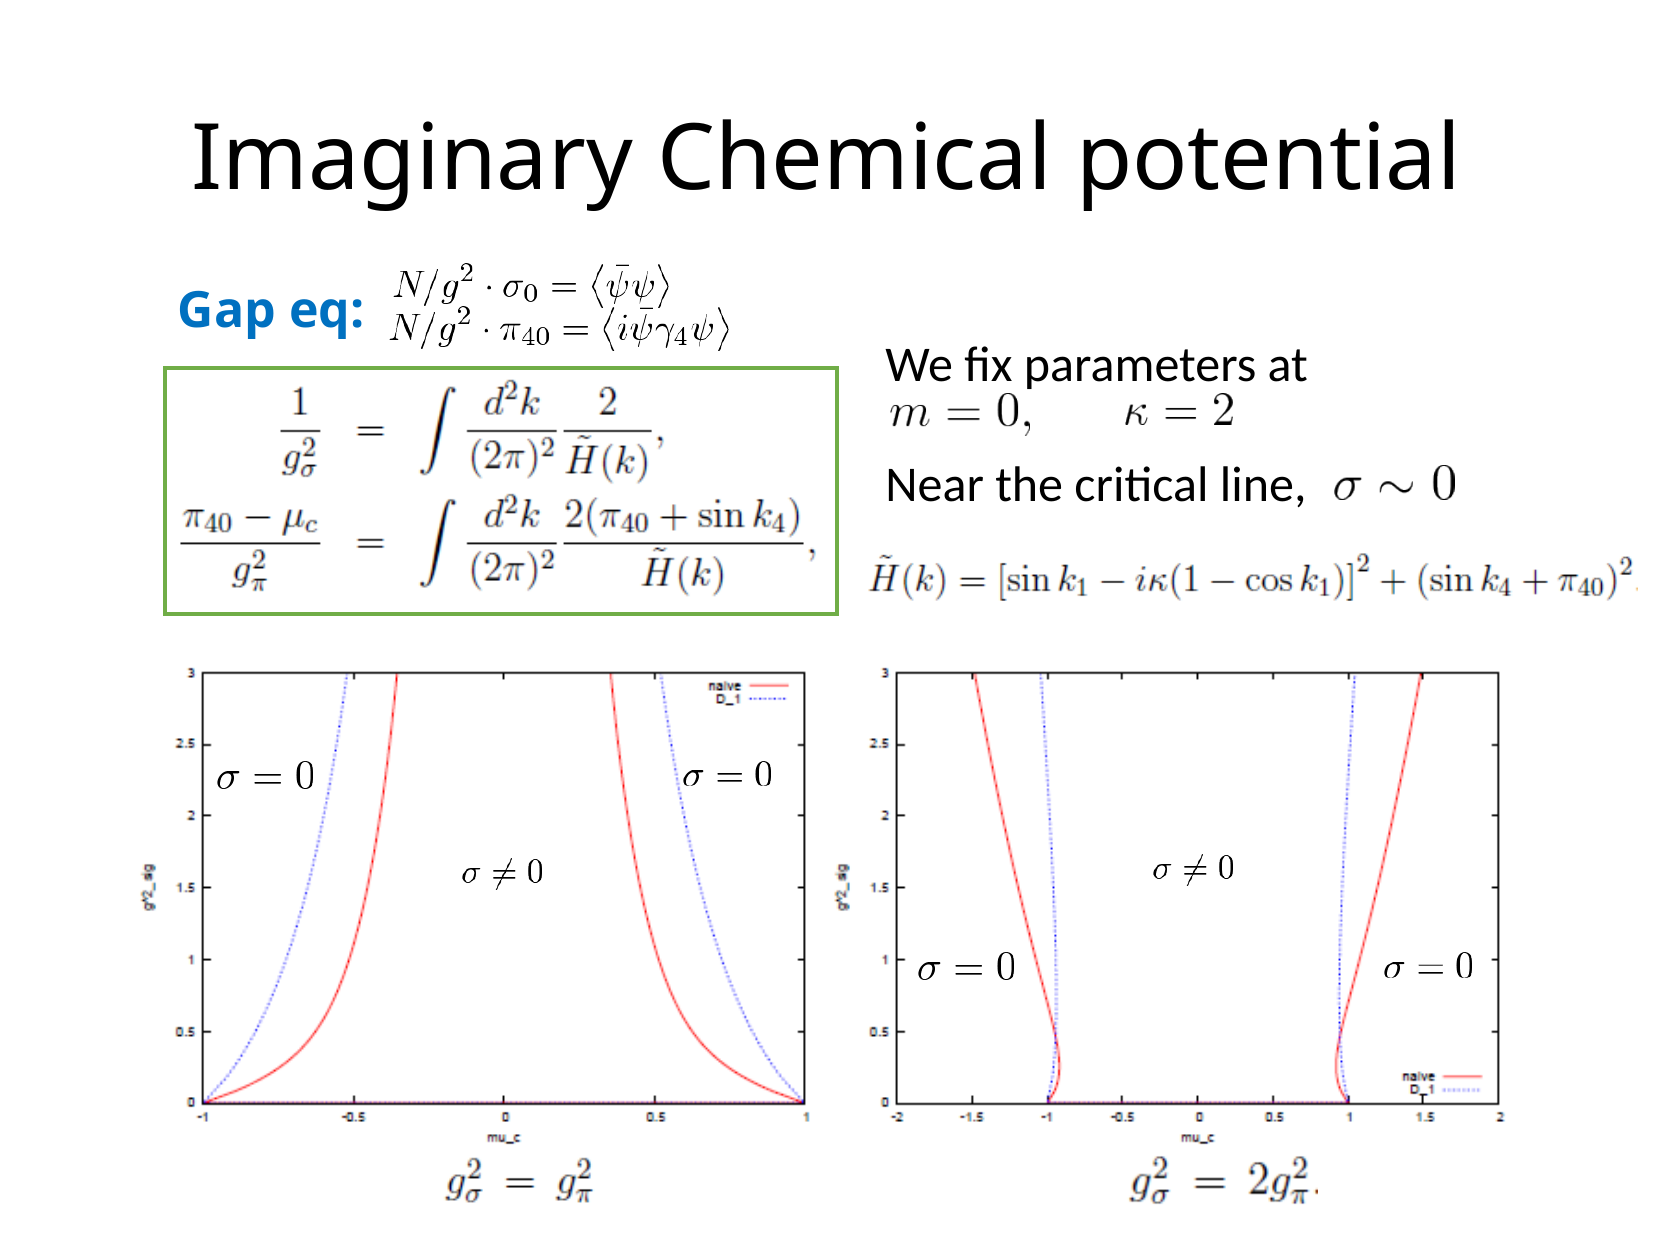

# Imaginary Chemical potential
Gap eq:
We fix parameters at
Near the critical line,